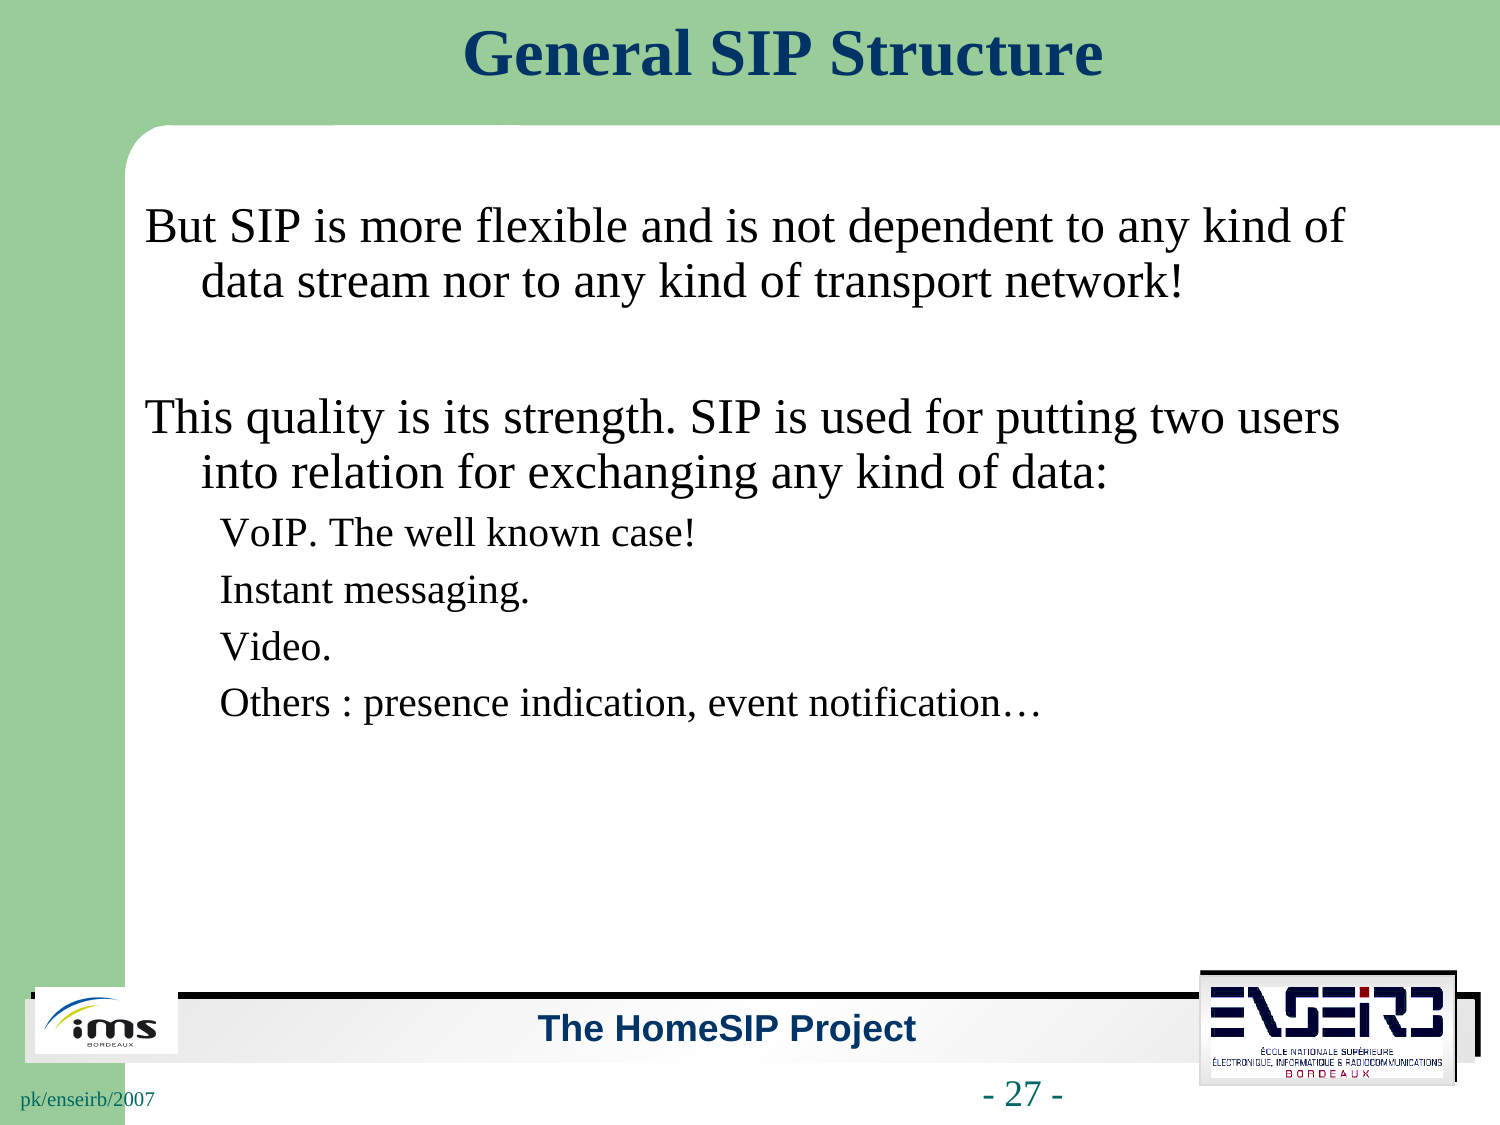

General SIP Structure
But SIP is more flexible and is not dependent to any kind of data stream nor to any kind of transport network!
This quality is its strength. SIP is used for putting two users into relation for exchanging any kind of data:
VoIP. The well known case!
Instant messaging.
Video.
Others : presence indication, event notification…